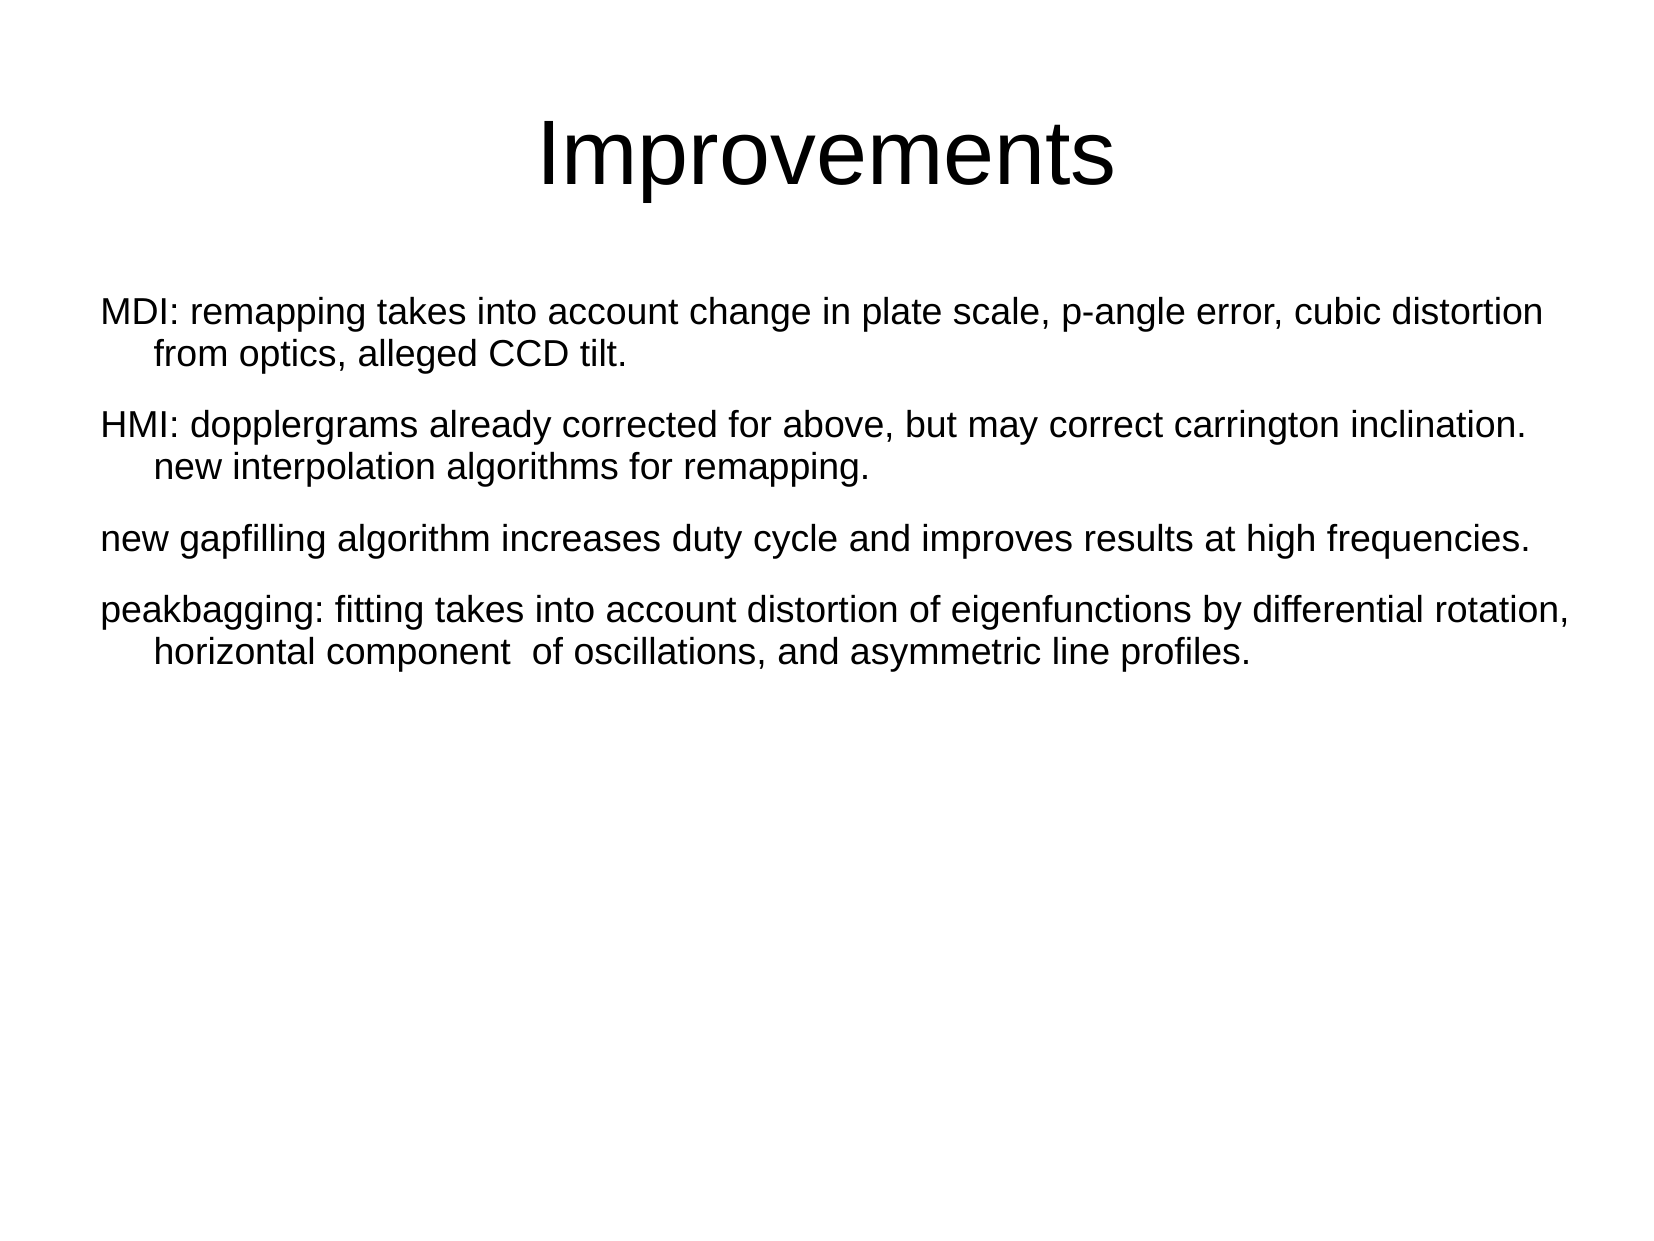

# Improvements
MDI: remapping takes into account change in plate scale, p-angle error, cubic distortion from optics, alleged CCD tilt.
HMI: dopplergrams already corrected for above, but may correct carrington inclination. new interpolation algorithms for remapping.
new gapfilling algorithm increases duty cycle and improves results at high frequencies.
peakbagging: fitting takes into account distortion of eigenfunctions by differential rotation, horizontal component of oscillations, and asymmetric line profiles.